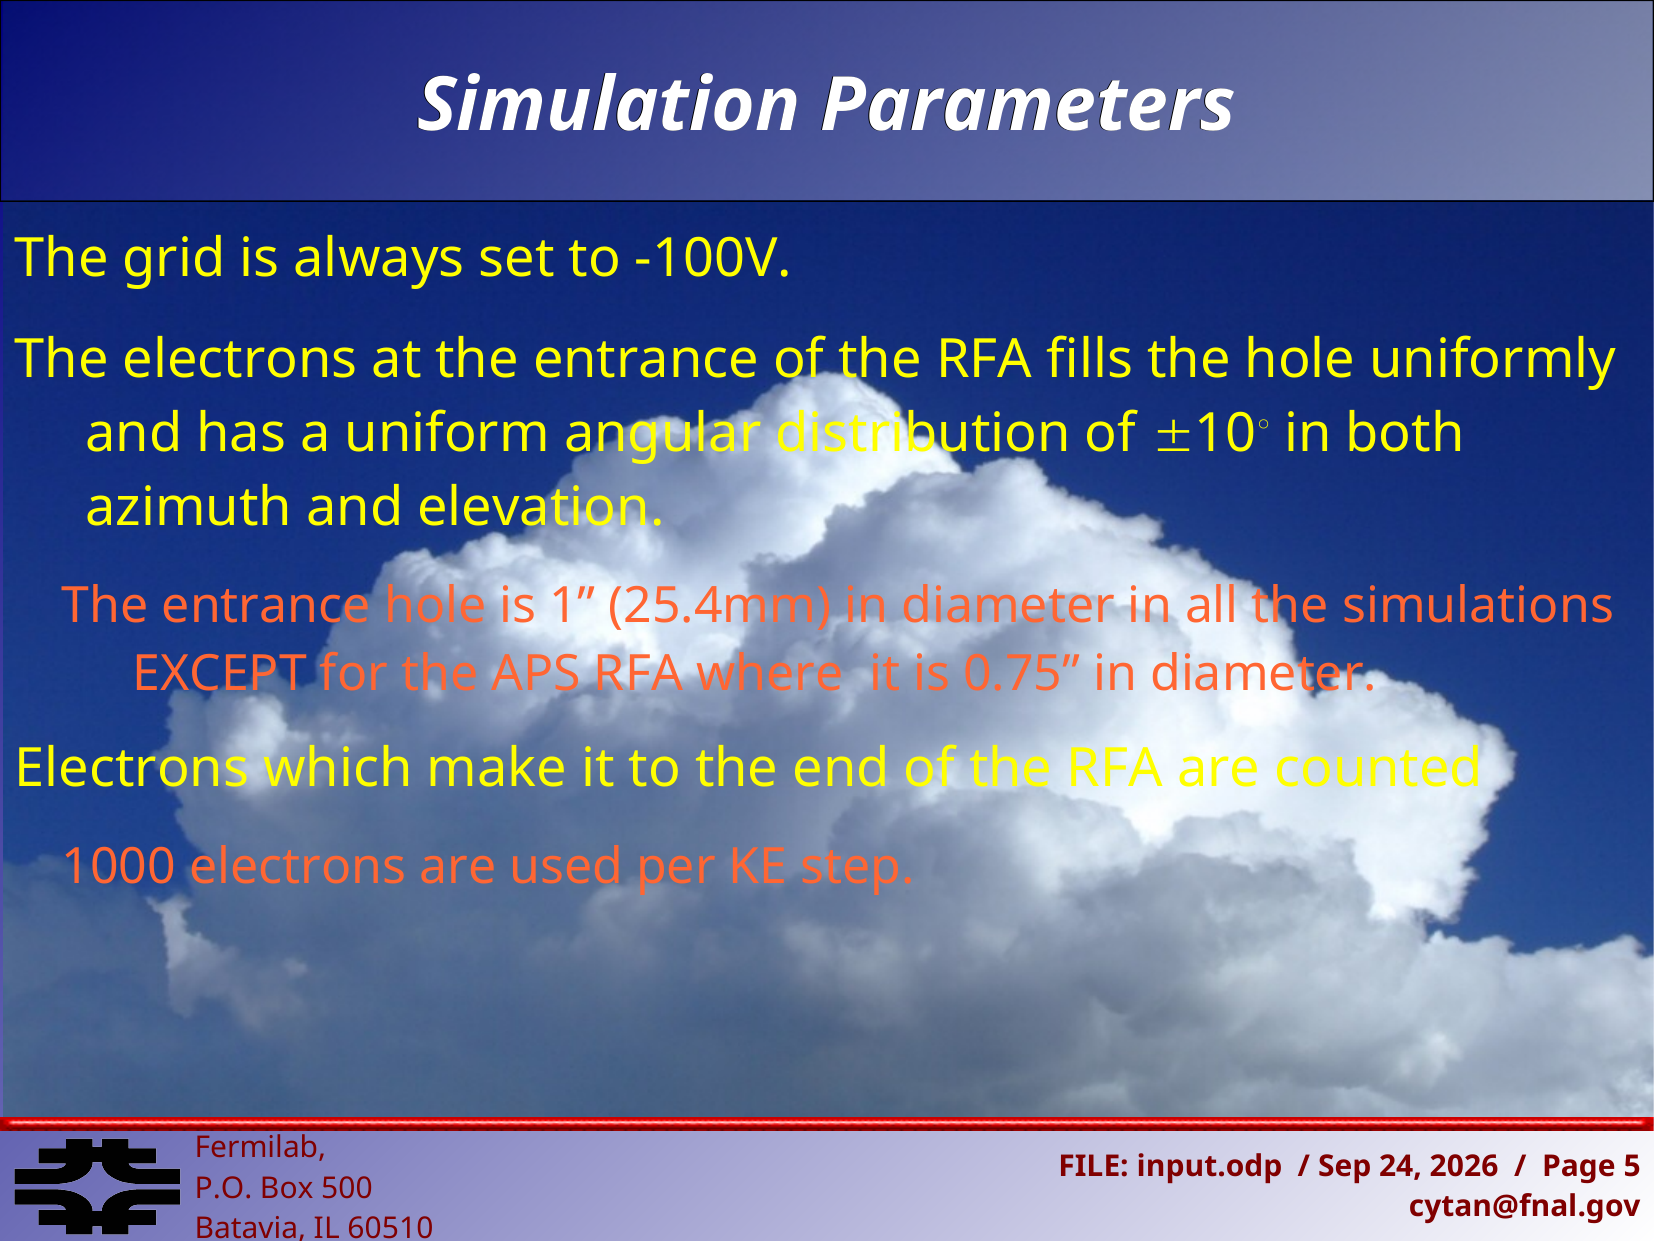

# Simulation Parameters
The grid is always set to -100V.
The electrons at the entrance of the RFA fills the hole uniformly and has a uniform angular distribution of ±10° in both azimuth and elevation.
The entrance hole is 1” (25.4mm) in diameter in all the simulations EXCEPT for the APS RFA where it is 0.75” in diameter.
Electrons which make it to the end of the RFA are counted
1000 electrons are used per KE step.